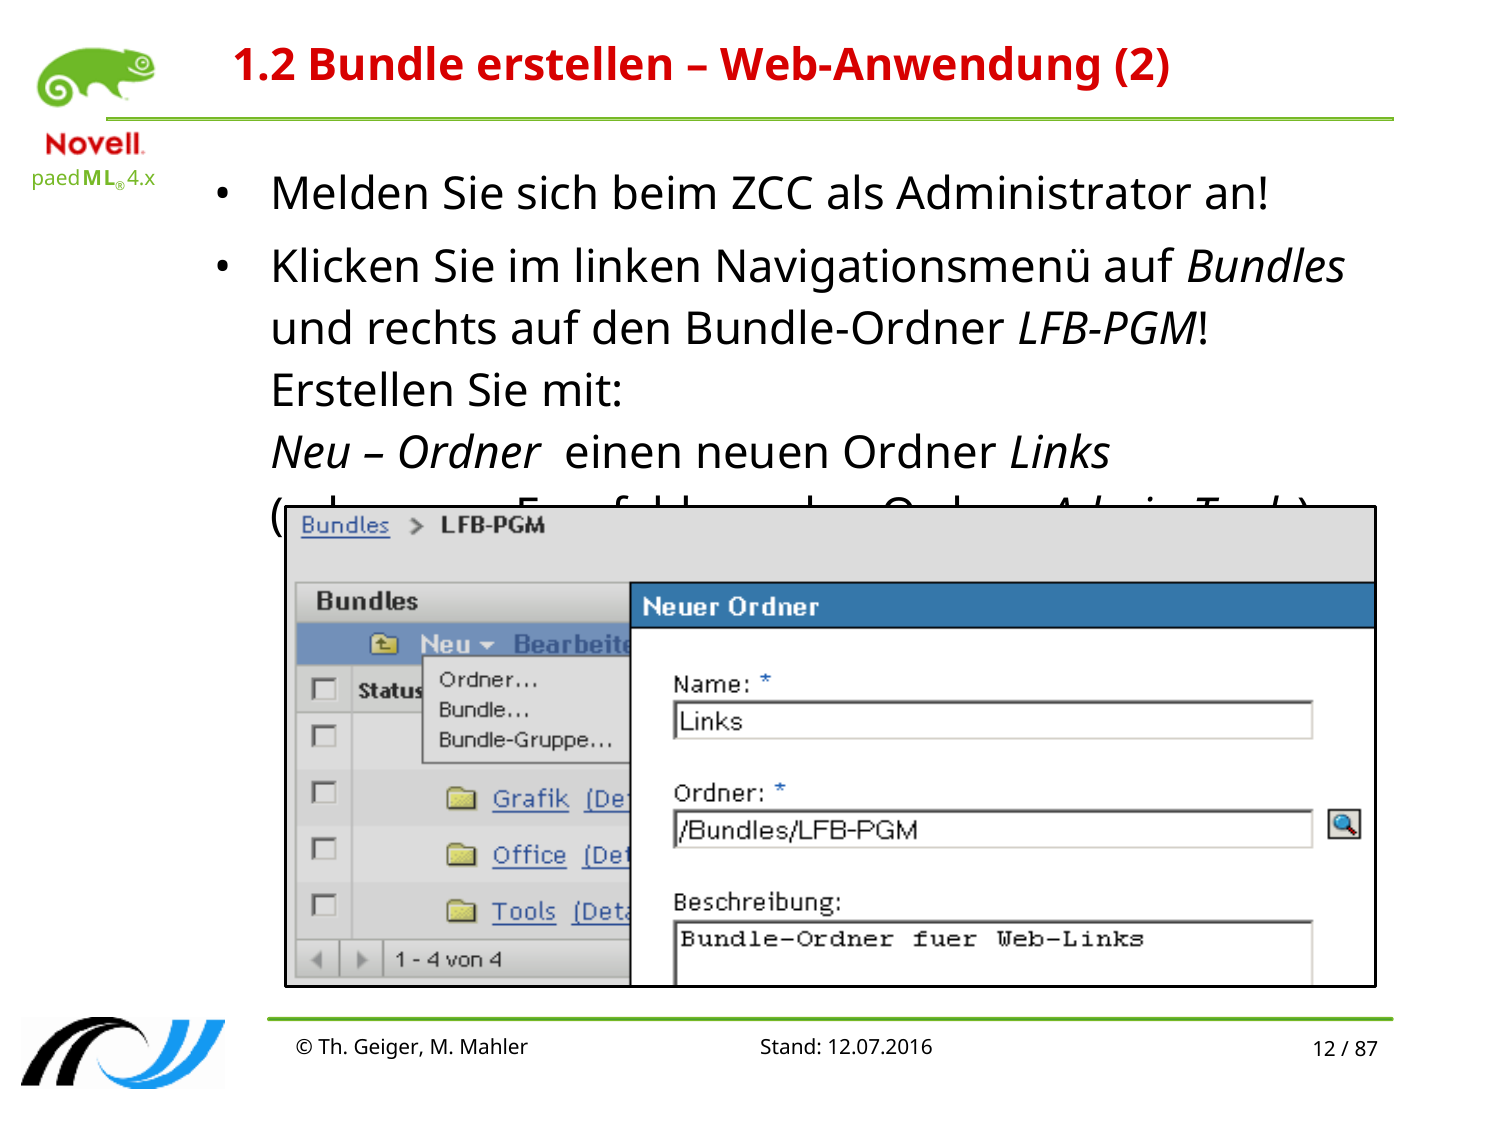

# 1.2 Bundle erstellen – Web-Anwendung (2)
Melden Sie sich beim ZCC als Administrator an!
Klicken Sie im linken Navigationsmenü auf Bundles
und rechts auf den Bundle-Ordner LFB-PGM!
Erstellen Sie mit:
Neu – Ordner einen neuen Ordner Links
(oder gem. Empfehlung den Ordner Admin-Tools)
© Th. Geiger, M. Mahler
12.07.2016
12